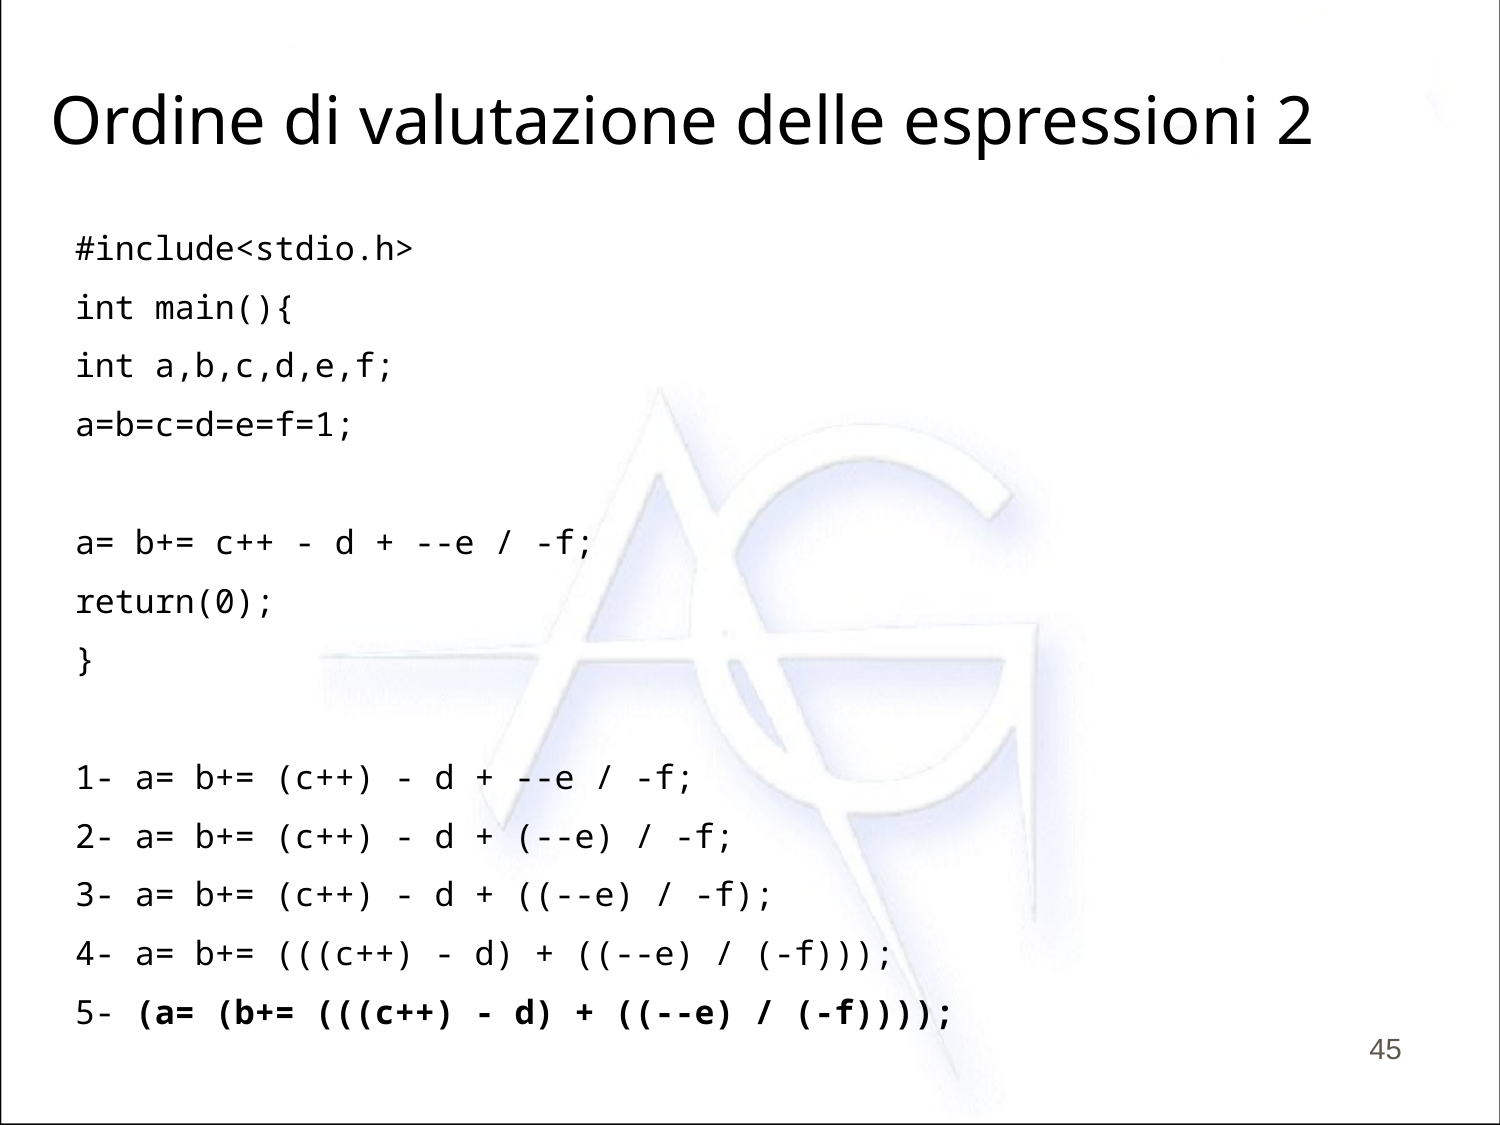

# Ordine di valutazione delle espressioni 2
#include<stdio.h>
int main(){
int a,b,c,d,e,f;
a=b=c=d=e=f=1;
a= b+= c++ - d + --e / -f;
return(0);
}
1- a= b+= (c++) - d + --e / -f;
2- a= b+= (c++) - d + (--e) / -f;
3- a= b+= (c++) - d + ((--e) / -f);
4- a= b+= (((c++) - d) + ((--e) / (-f)));
5- (a= (b+= (((c++) - d) + ((--e) / (-f))));
45